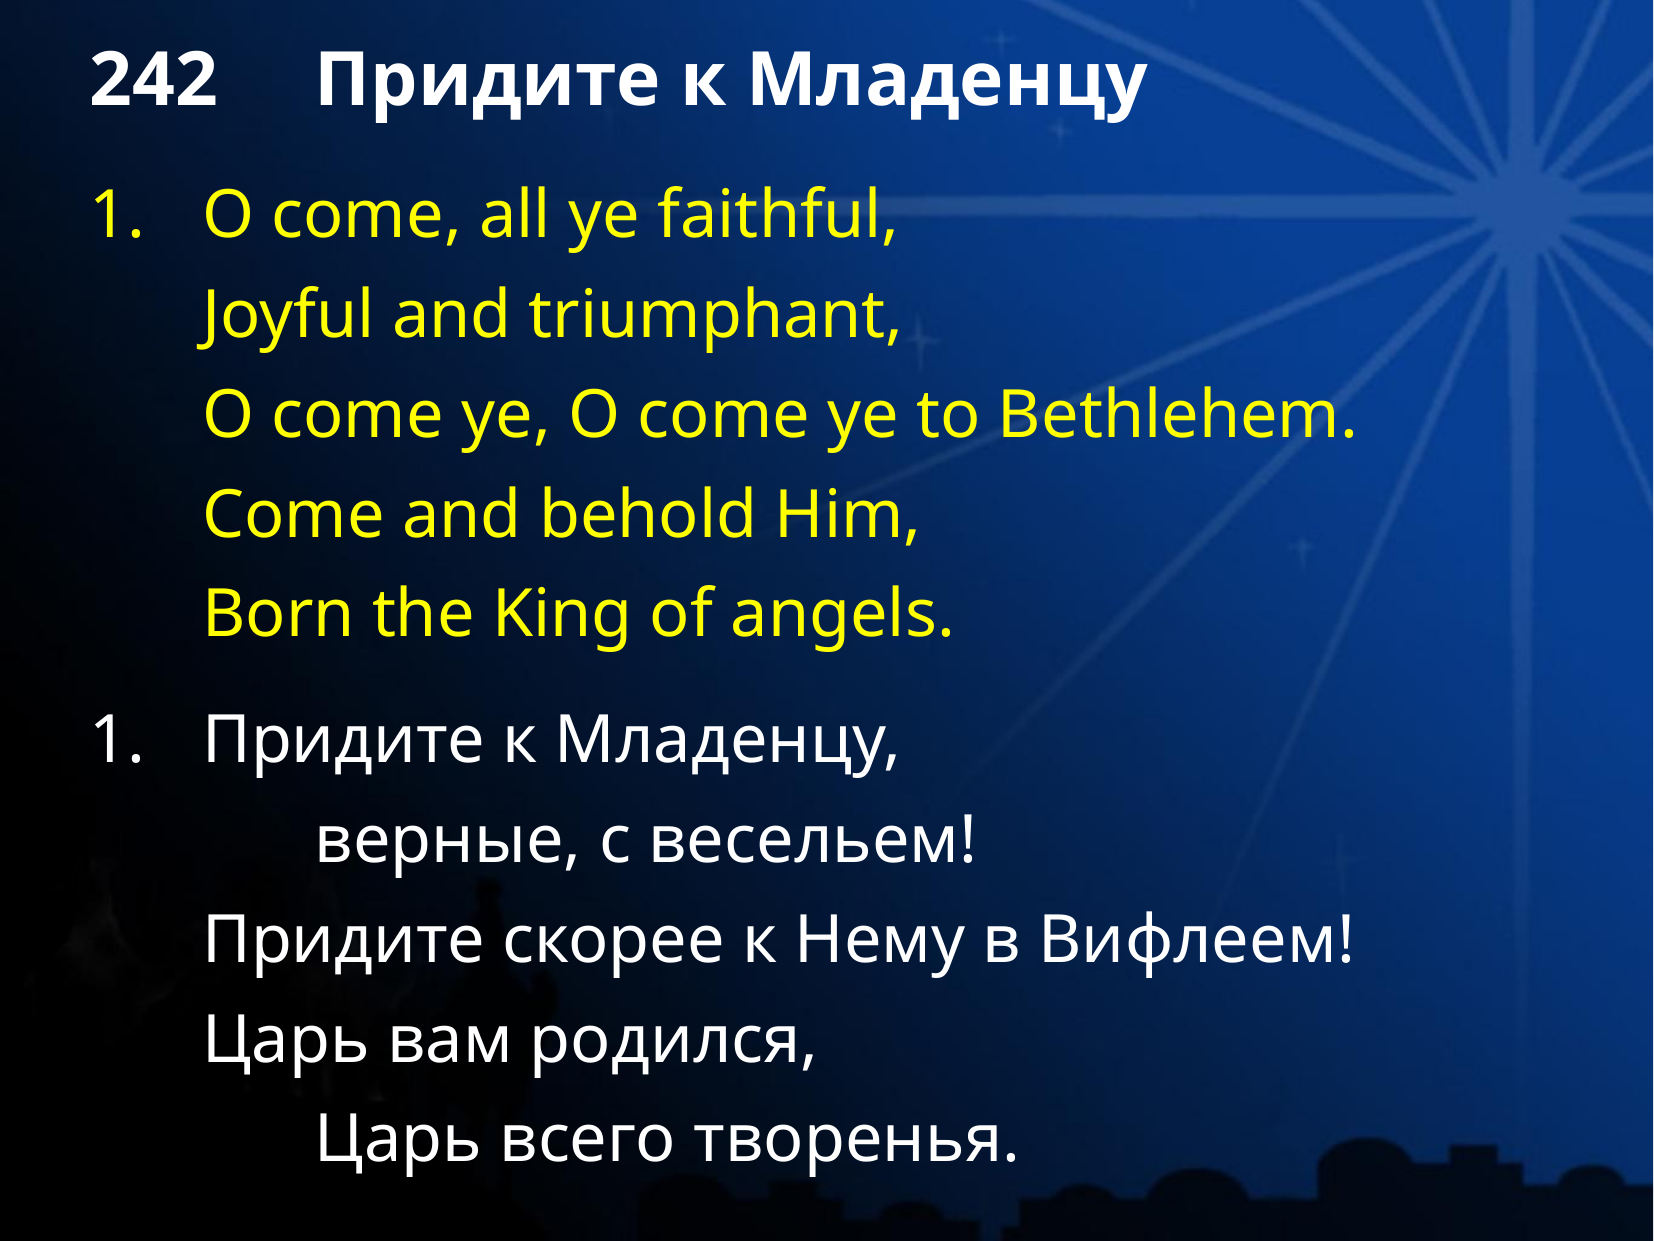

242	Придите к Младенцу
1.	O come, all ye faithful,
	Joyful and triumphant,
	O come ye, O come ye to Bethlehem.
	Come and behold Him,
	Born the King of angels.
1.	Придите к Младенцу,
		верные, с весельем!
	Придите скорее к Нему в Вифлеем!
	Царь вам родился,
		Царь всего творенья.